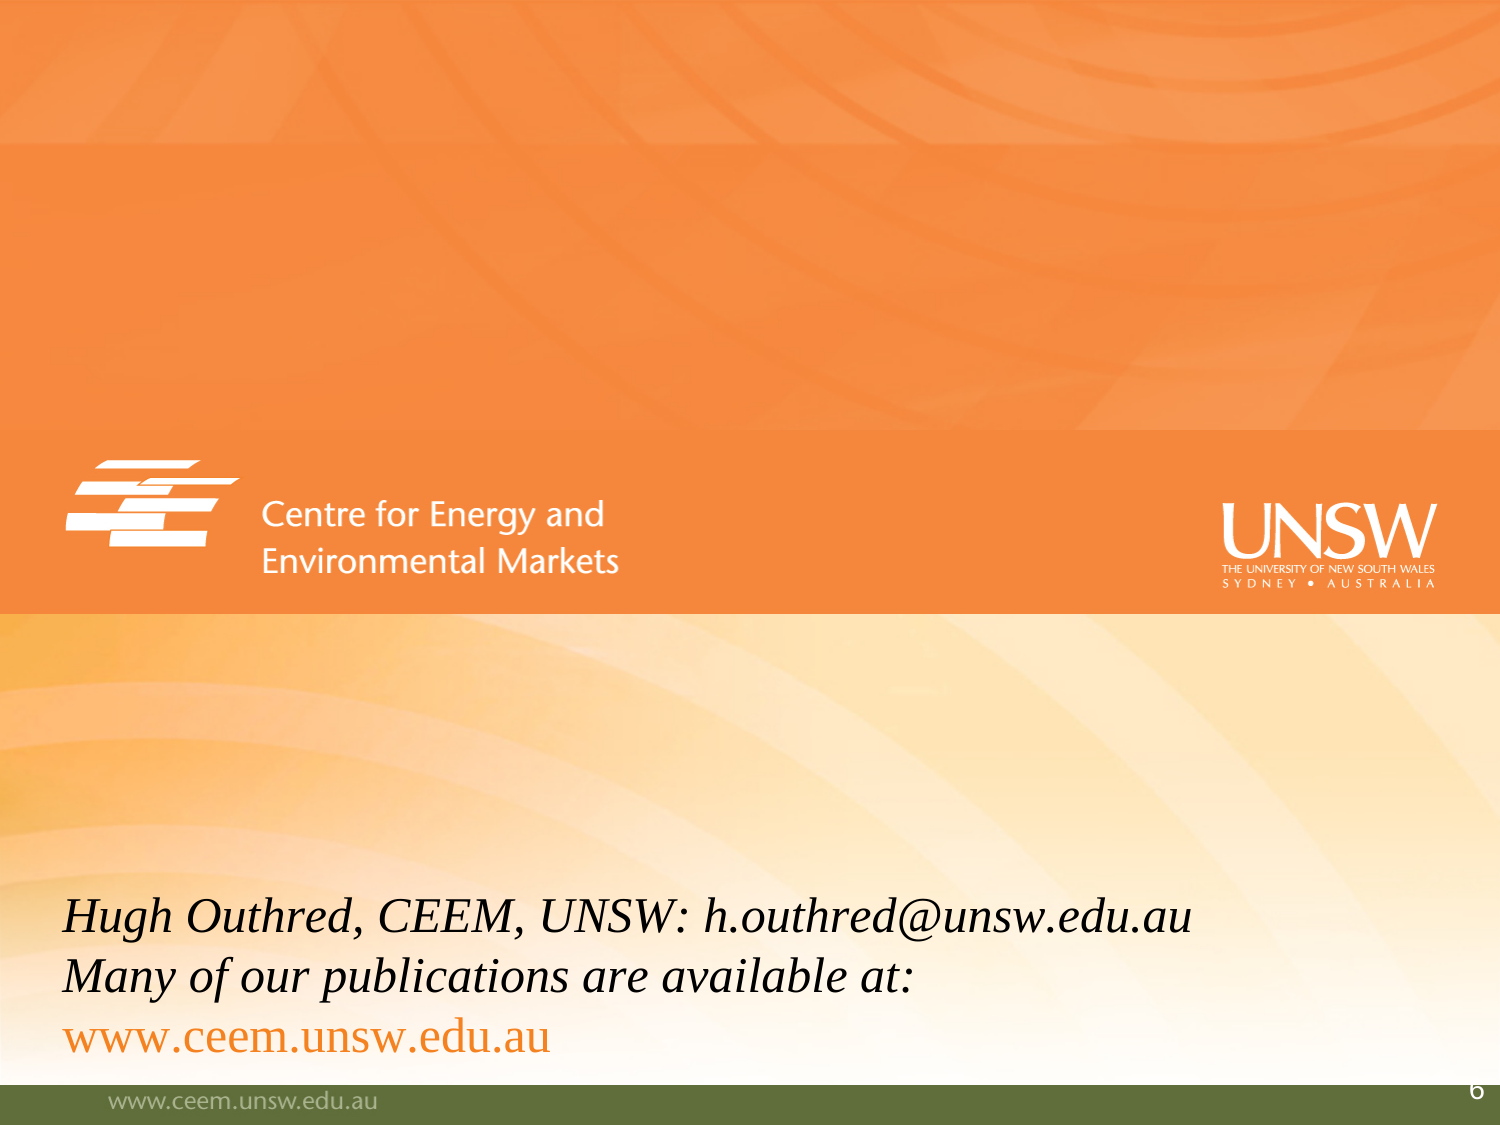

Hugh Outhred, CEEM, UNSW: h.outhred@unsw.edu.au
Many of our publications are available at:
www.ceem.unsw.edu.au
Recommendations for RE & EE financial mechanisms